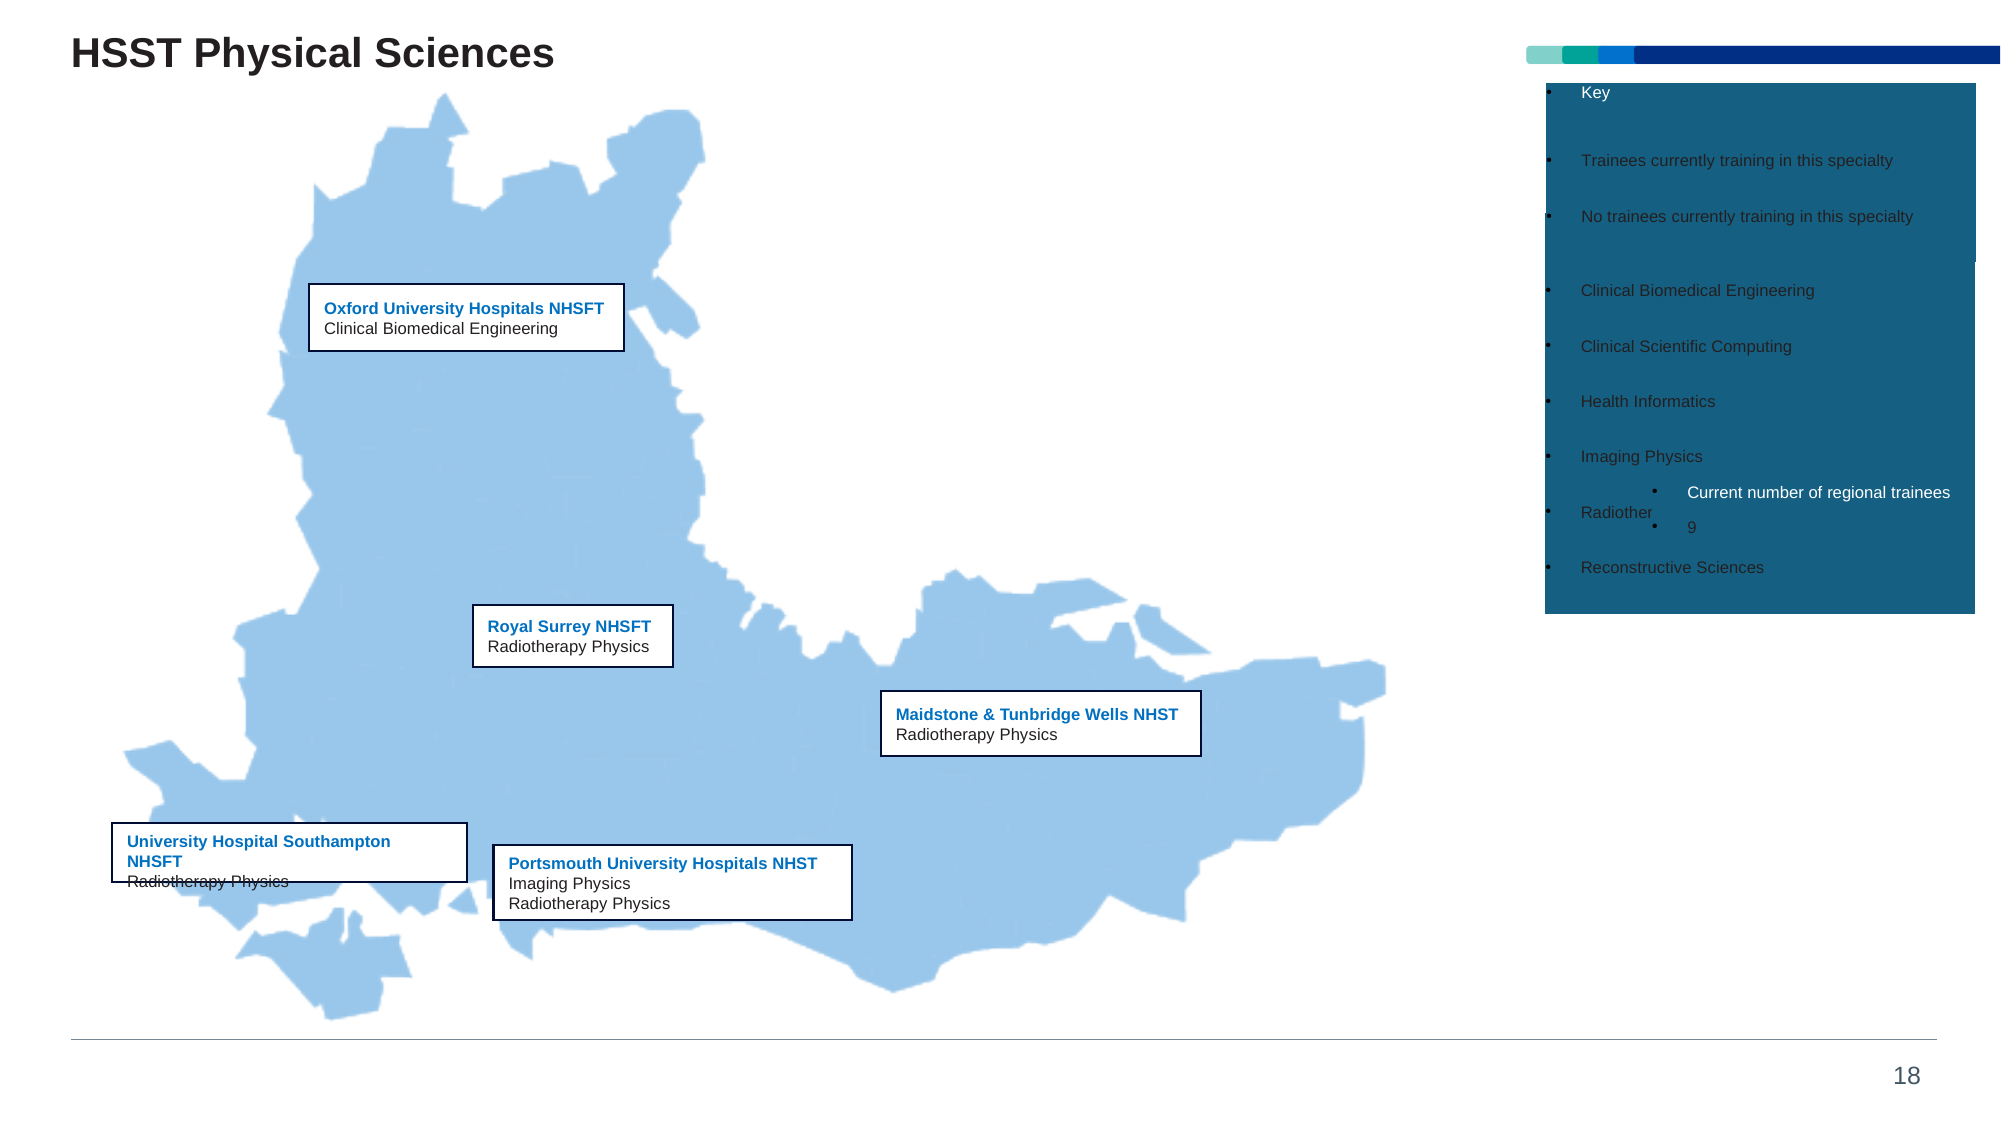

# HSST Physical Sciences
| Key | |
| --- | --- |
| Trainees currently training in this specialty | |
| No trainees currently training in this specialty | |
| Specialty | |
| --- | --- |
| Clinical Biomedical Engineering | |
| Clinical Scientific Computing | |
| Health Informatics | |
| Imaging Physics | |
| Radiotherapy Physics | |
| Reconstructive Sciences | |
Oxford University Hospitals NHSFT
Clinical Biomedical Engineering
| Current number of regional trainees |
| --- |
| 9 |
Royal Surrey NHSFT
Radiotherapy Physics
Maidstone & Tunbridge Wells NHST
Radiotherapy Physics
University Hospital Southampton NHSFT
Radiotherapy Physics
Portsmouth University Hospitals NHST
Imaging Physics
Radiotherapy Physics